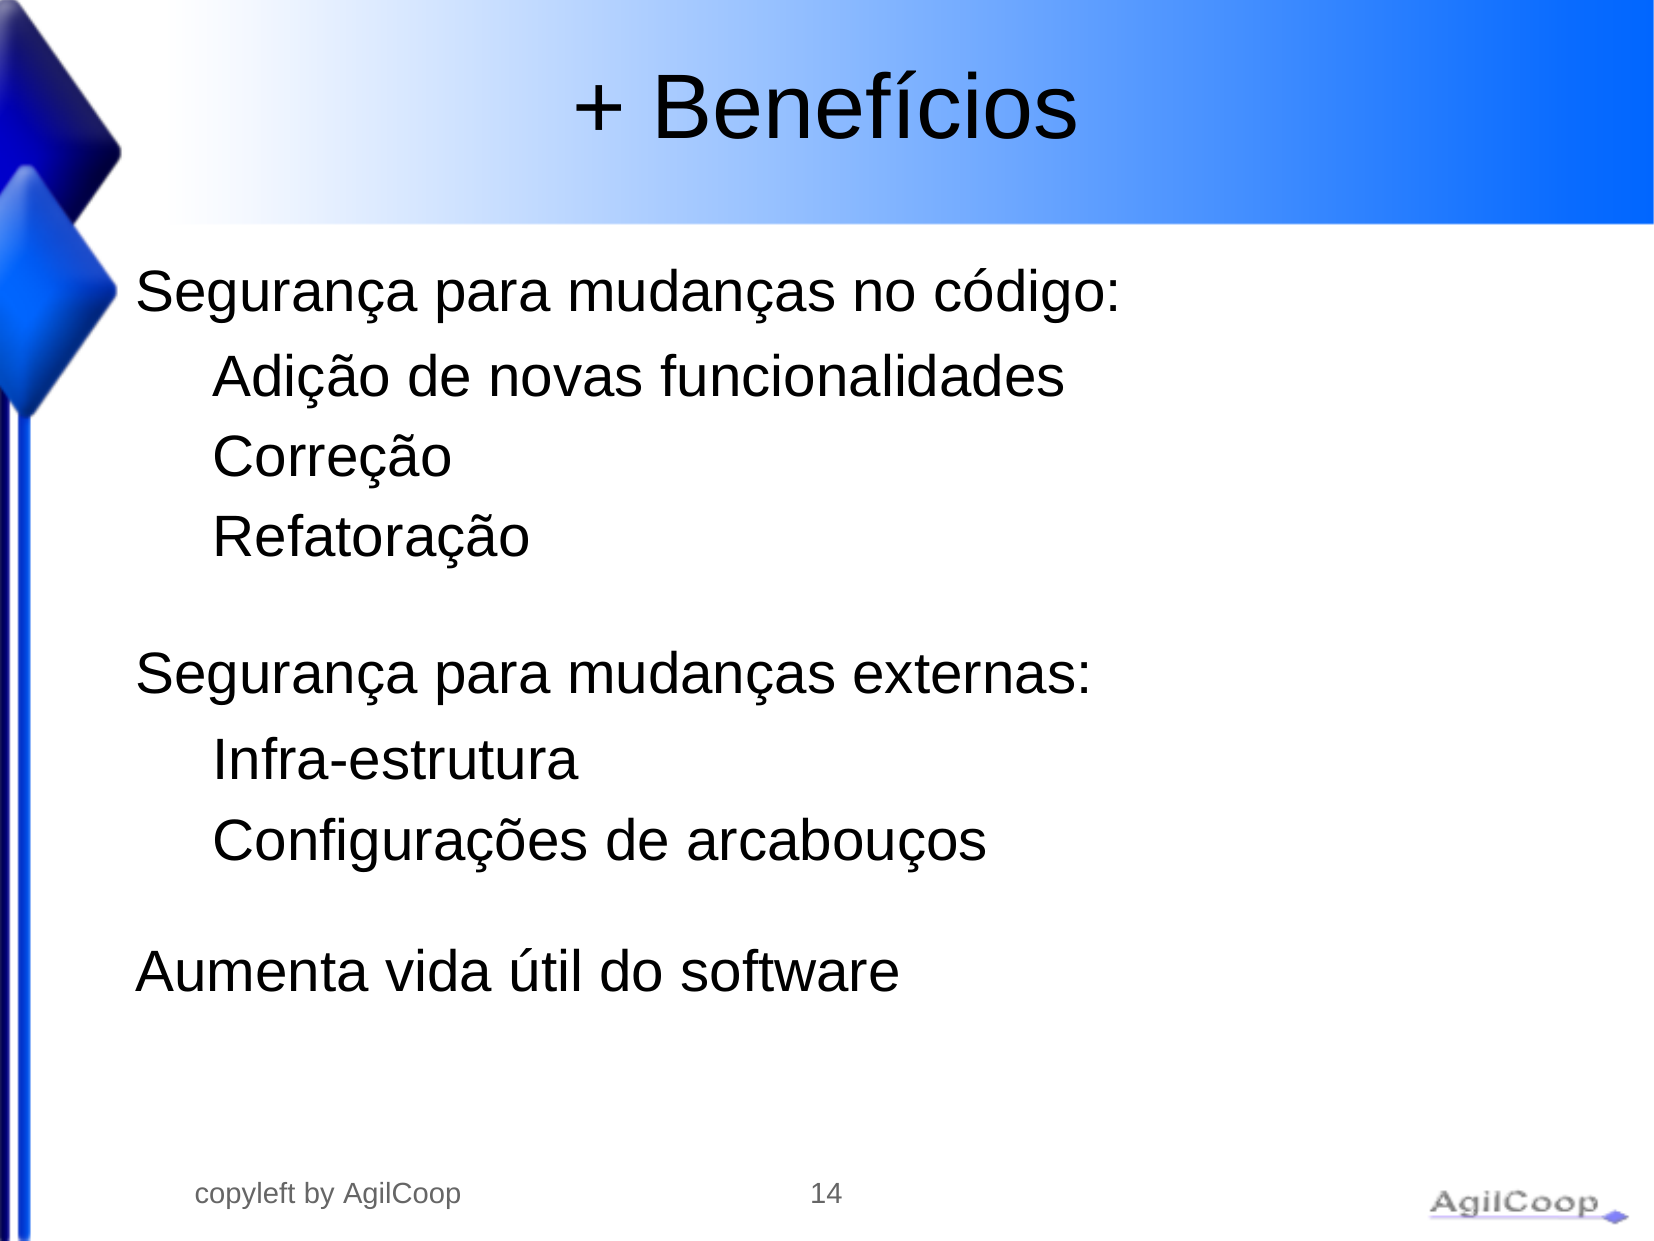

# + Benefícios
Segurança para mudanças no código:
Adição de novas funcionalidades
Correção
Refatoração
Segurança para mudanças externas:
Infra-estrutura
Configurações de arcabouços
Aumenta vida útil do software
copyleft by AgilCoop
14